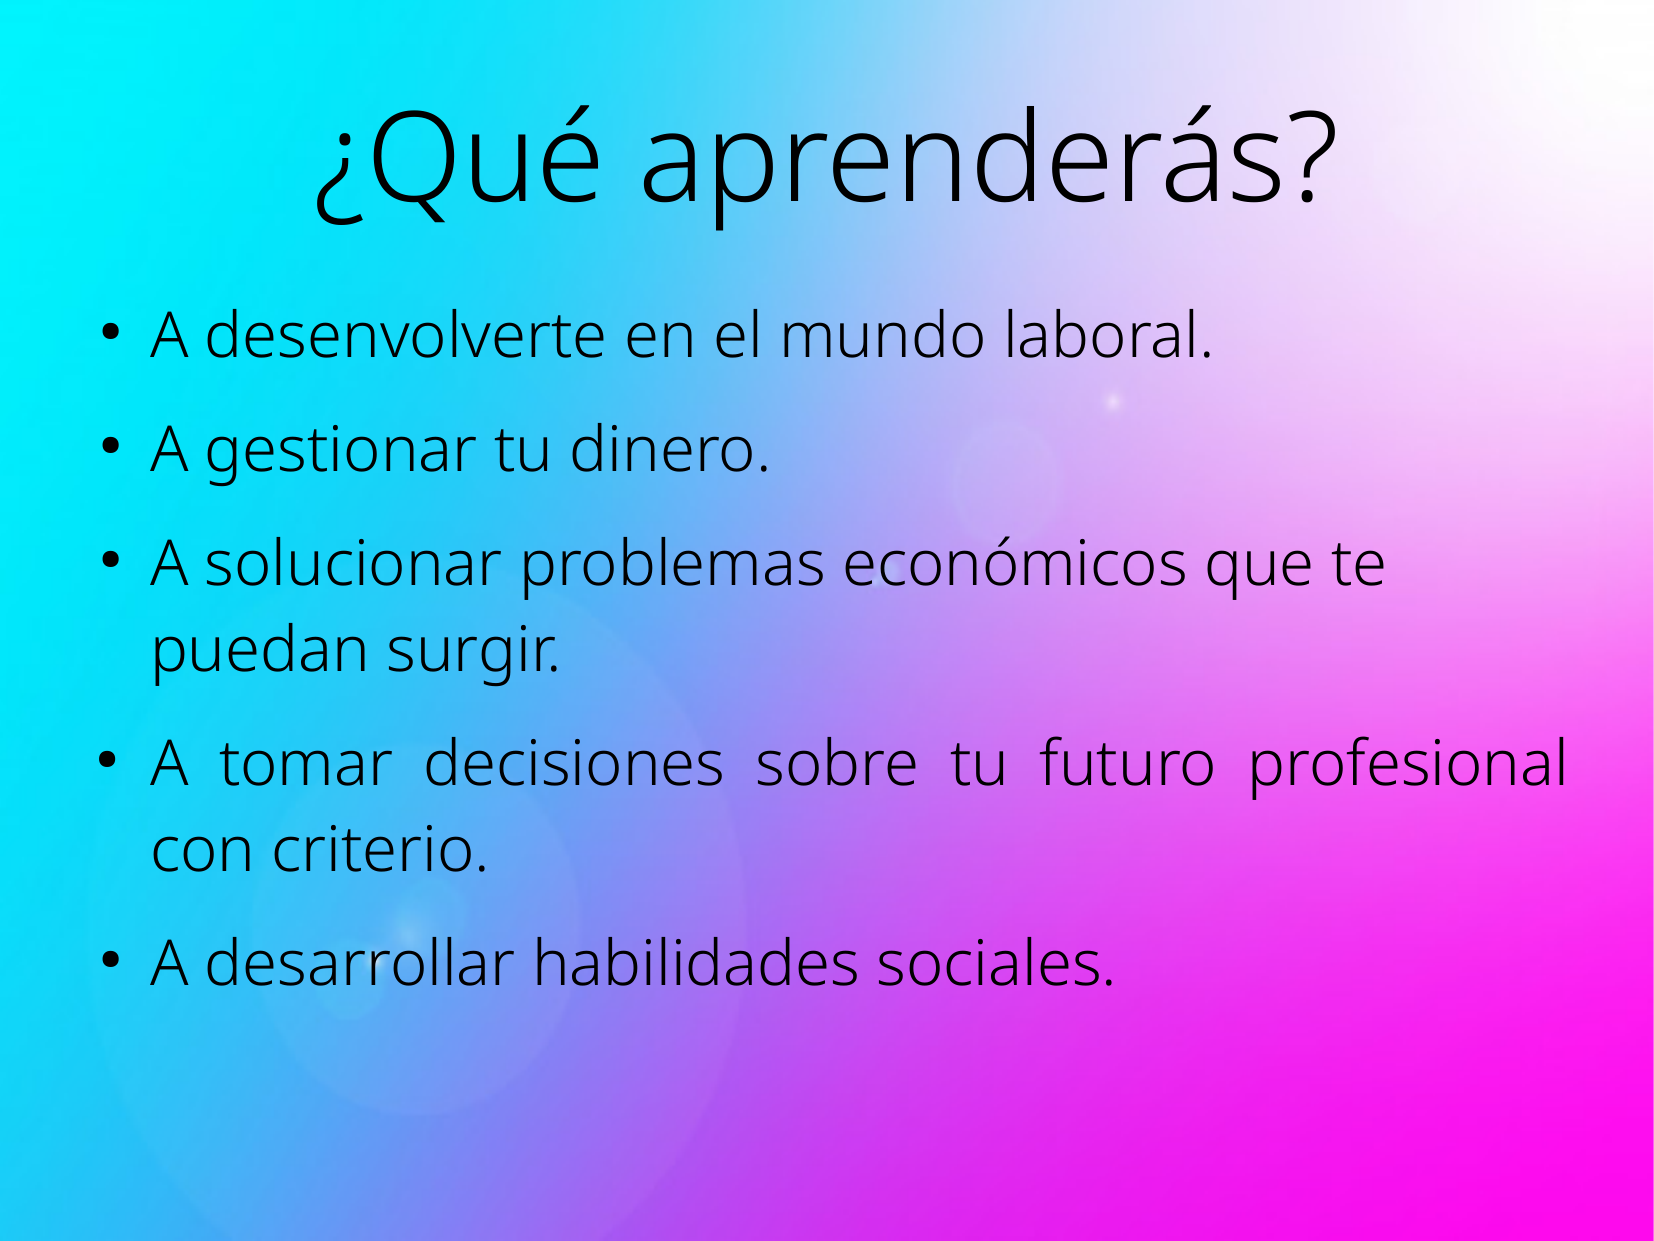

# ¿Qué aprenderás?
A desenvolverte en el mundo laboral.
A gestionar tu dinero.
A solucionar problemas económicos que te puedan surgir.
A tomar decisiones sobre tu futuro profesional con criterio.
A desarrollar habilidades sociales.